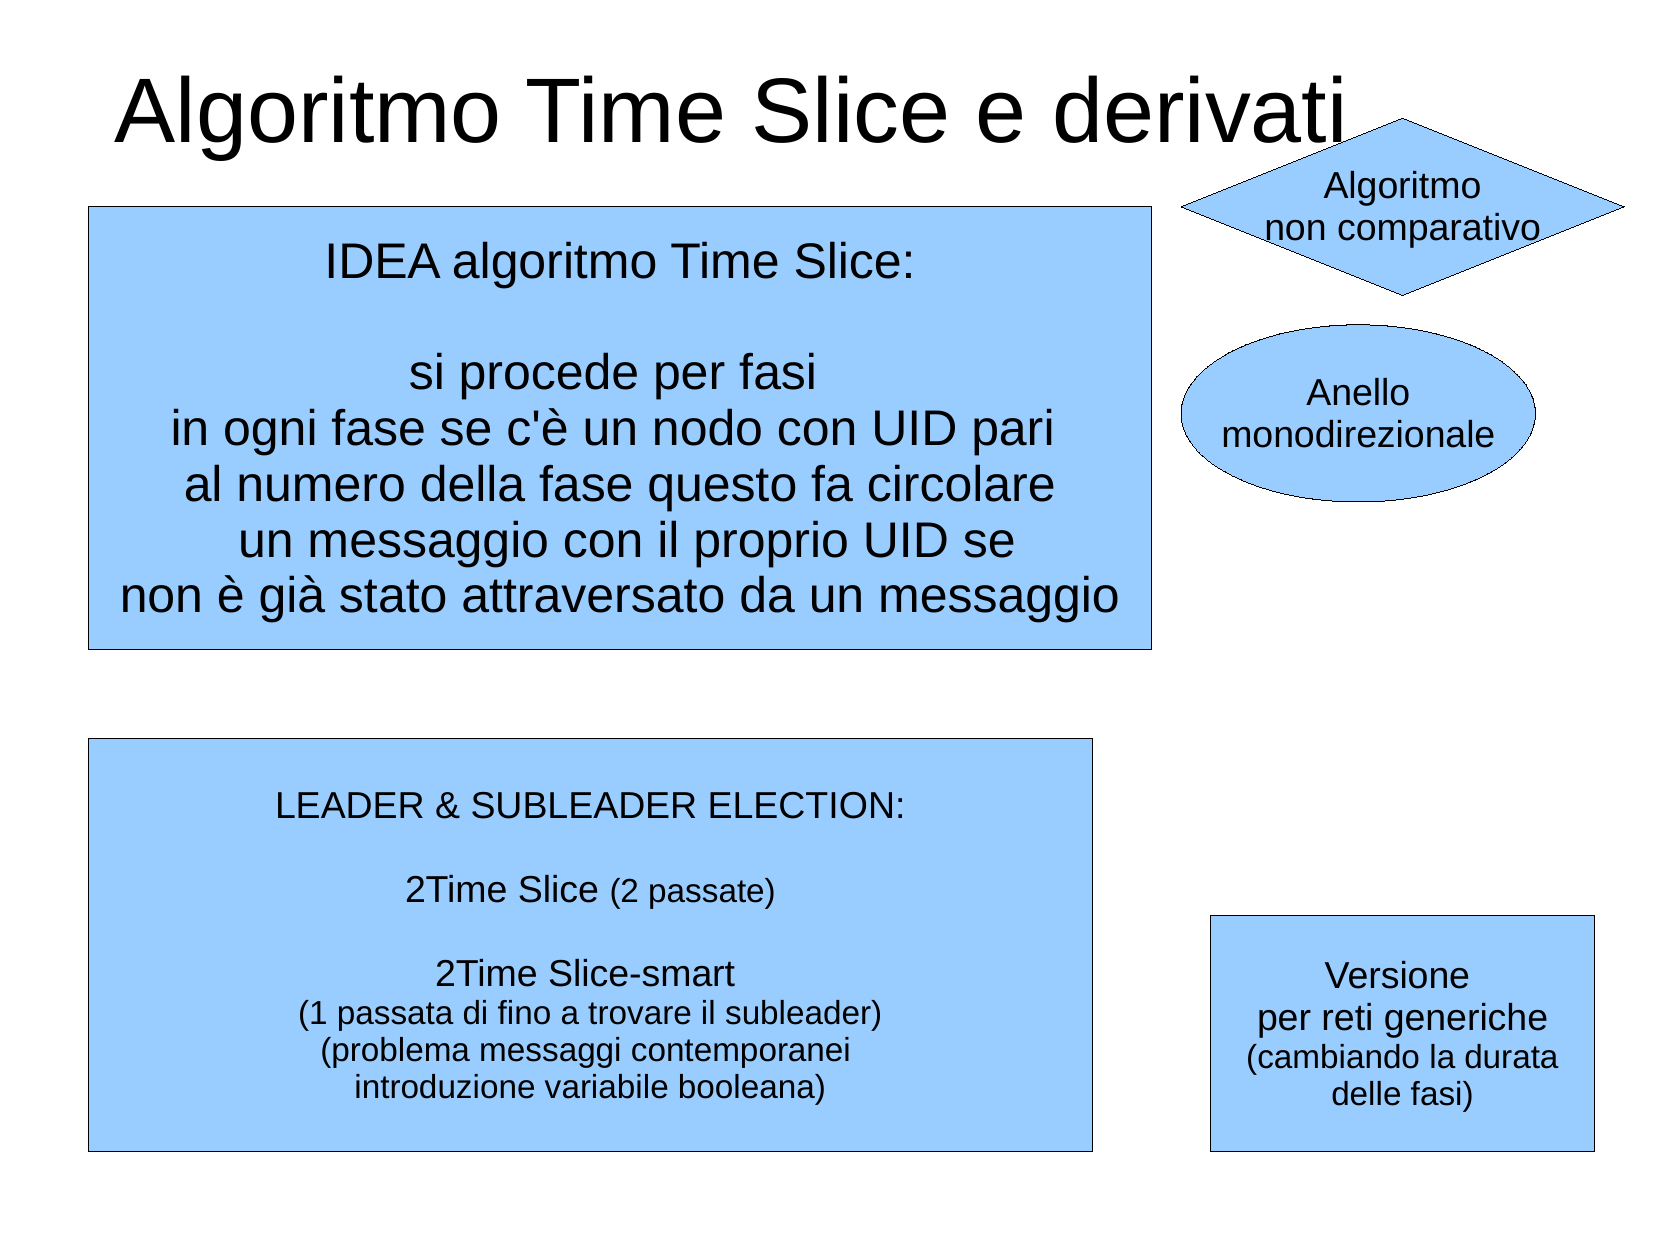

# Algoritmo Time Slice e derivati
Algoritmo
non comparativo
IDEA algoritmo Time Slice:
si procede per fasi
in ogni fase se c'è un nodo con UID pari
al numero della fase questo fa circolare
 un messaggio con il proprio UID se
non è già stato attraversato da un messaggio
Anello
monodirezionale
LEADER & SUBLEADER ELECTION:
2Time Slice (2 passate)
2Time Slice-smart
(1 passata di fino a trovare il subleader)
(problema messaggi contemporanei
introduzione variabile booleana)
Versione
per reti generiche
(cambiando la durata
delle fasi)